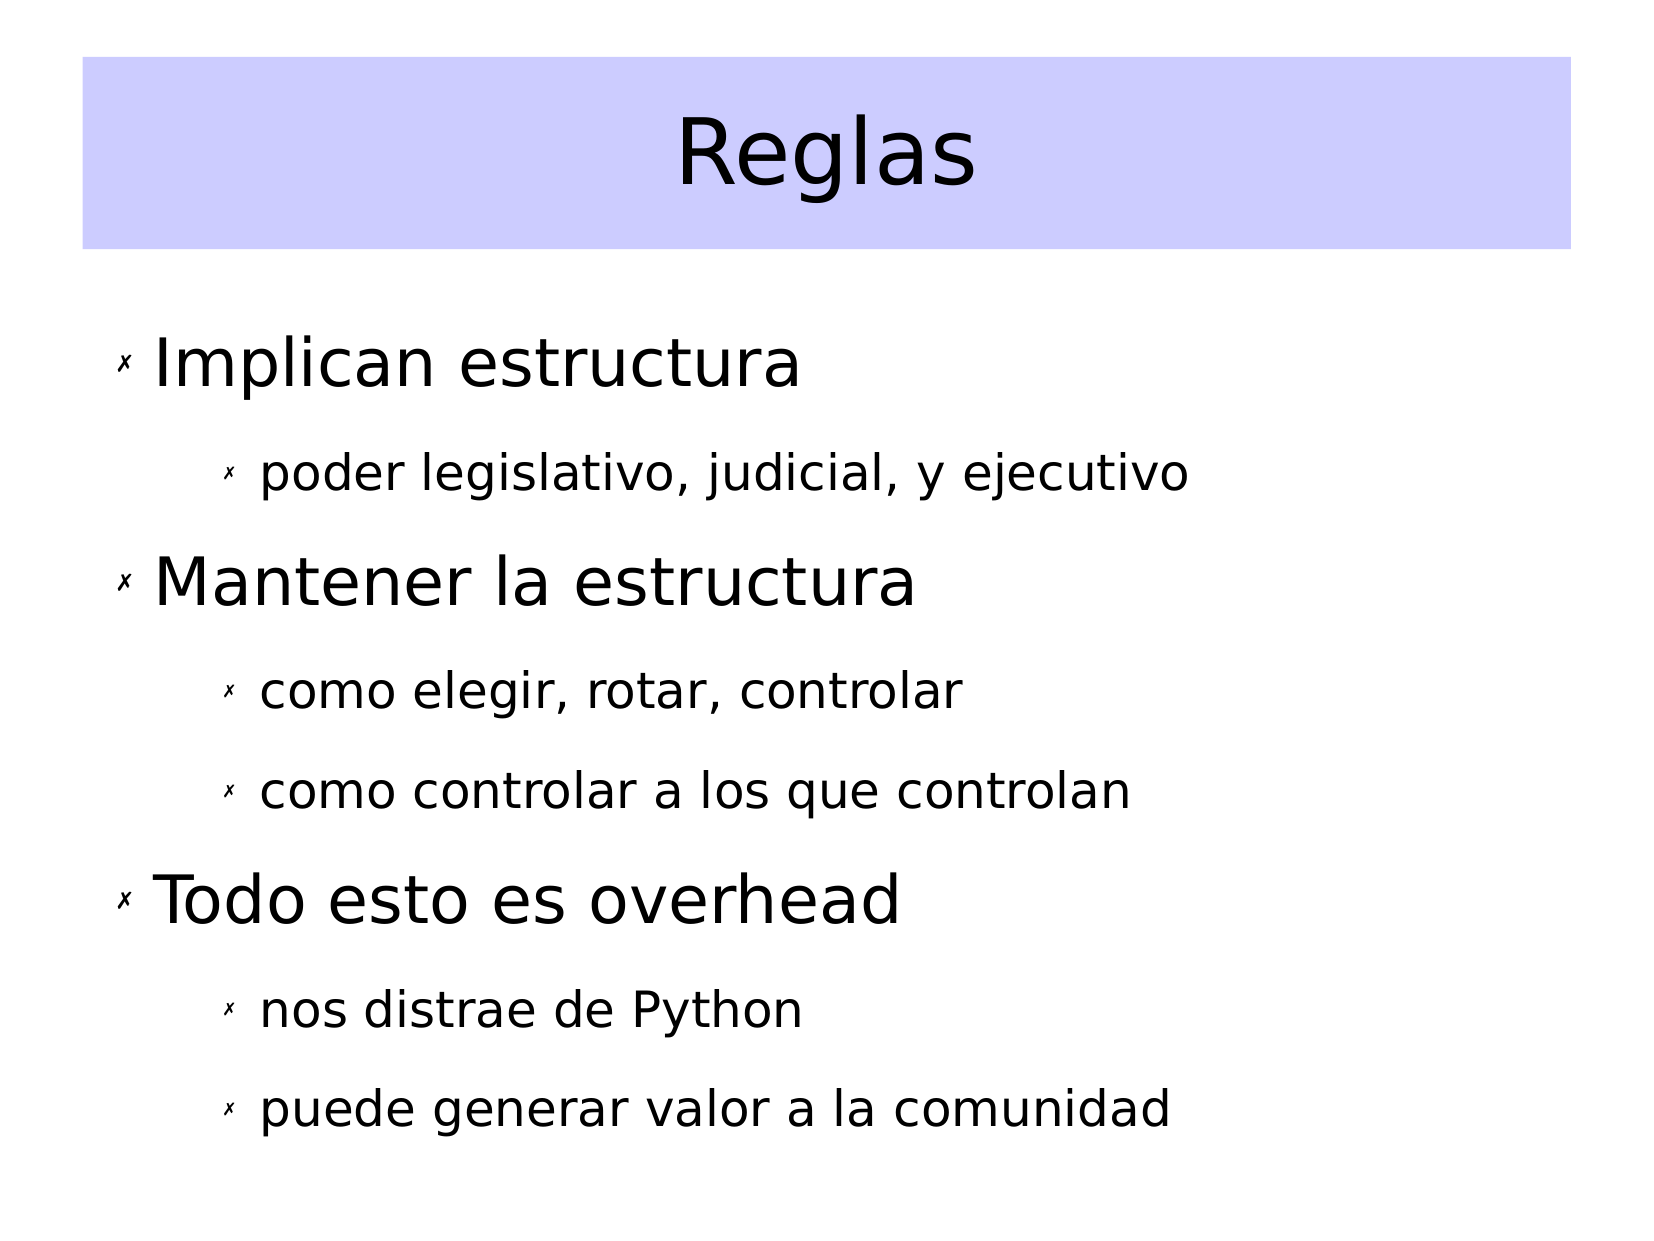

Reglas
# Implican estructura
poder legislativo, judicial, y ejecutivo
Mantener la estructura
como elegir, rotar, controlar
como controlar a los que controlan
Todo esto es overhead
nos distrae de Python
puede generar valor a la comunidad